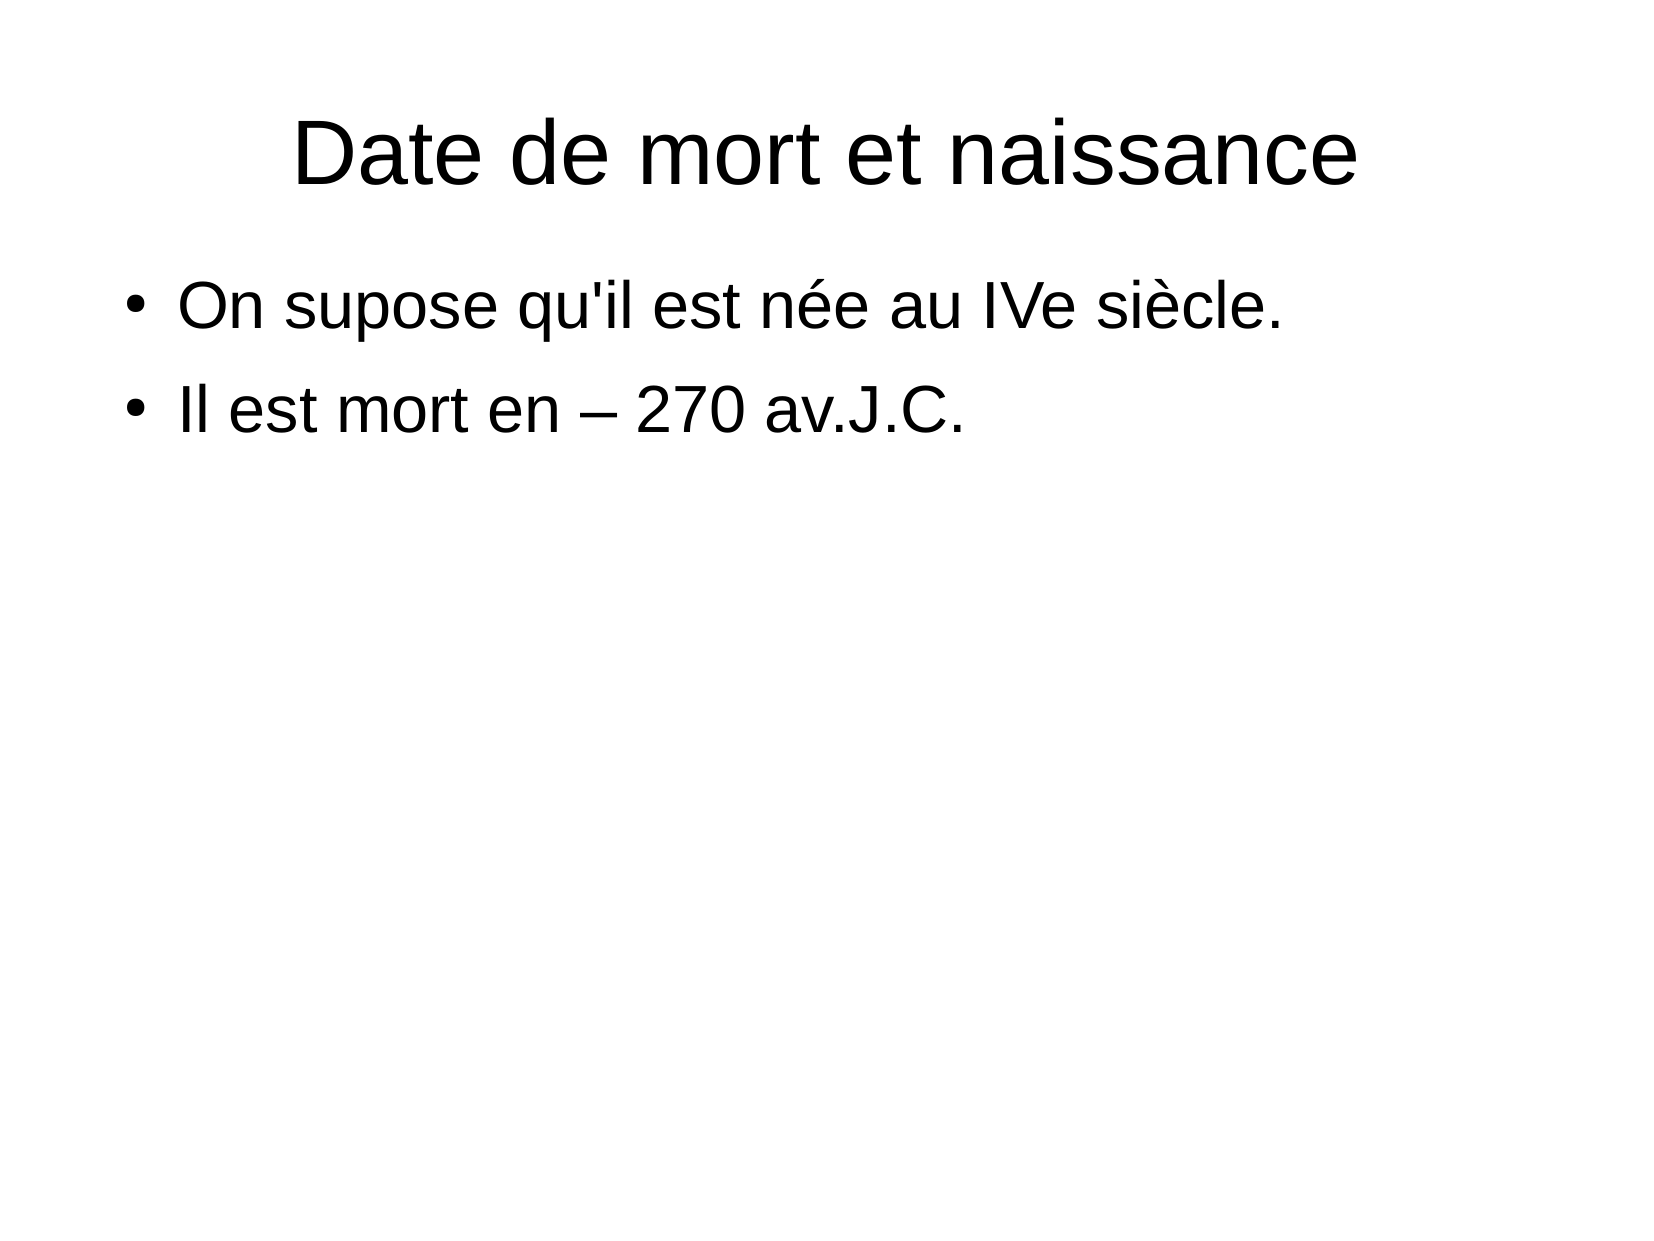

# Date de mort et naissance
On supose qu'il est née au IVe siècle.
Il est mort en – 270 av.J.C.